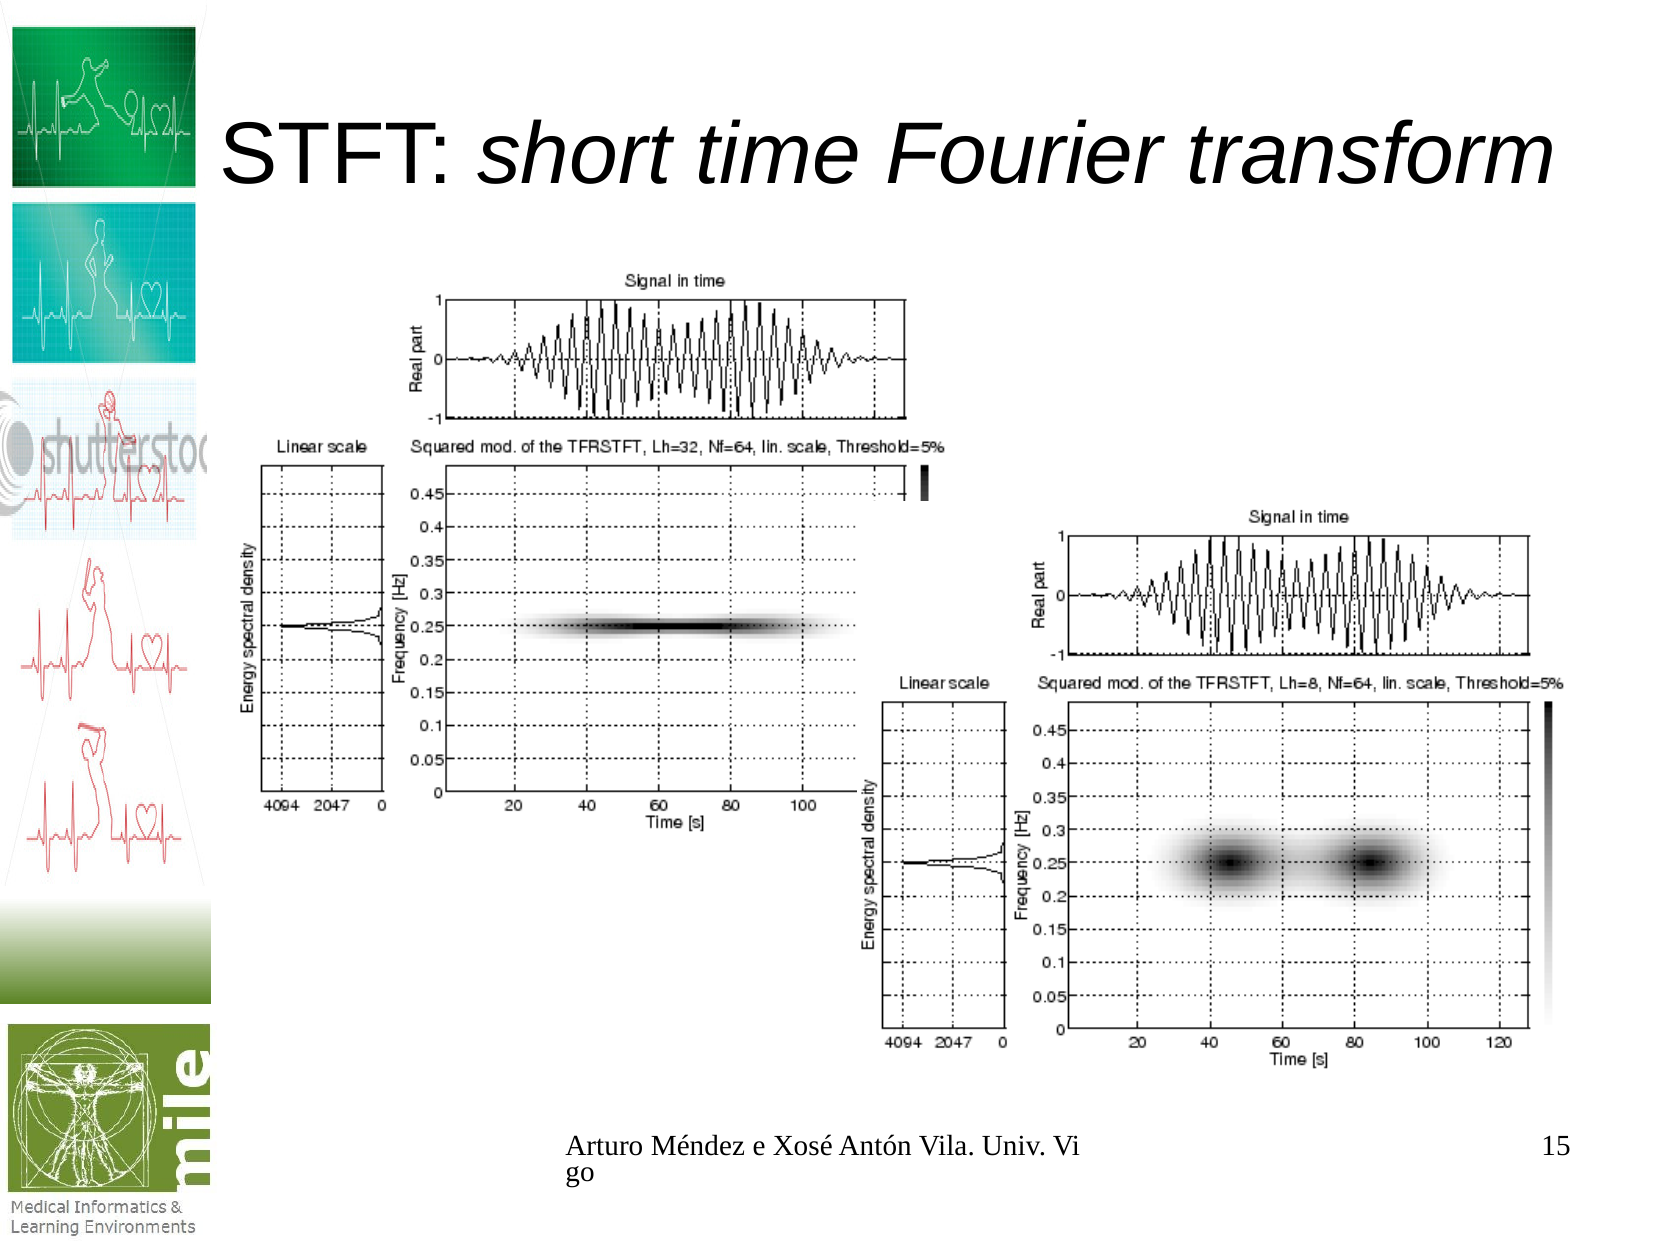

# STFT: short time Fourier transform
Arturo Méndez e Xosé Antón Vila. Univ. Vigo
15